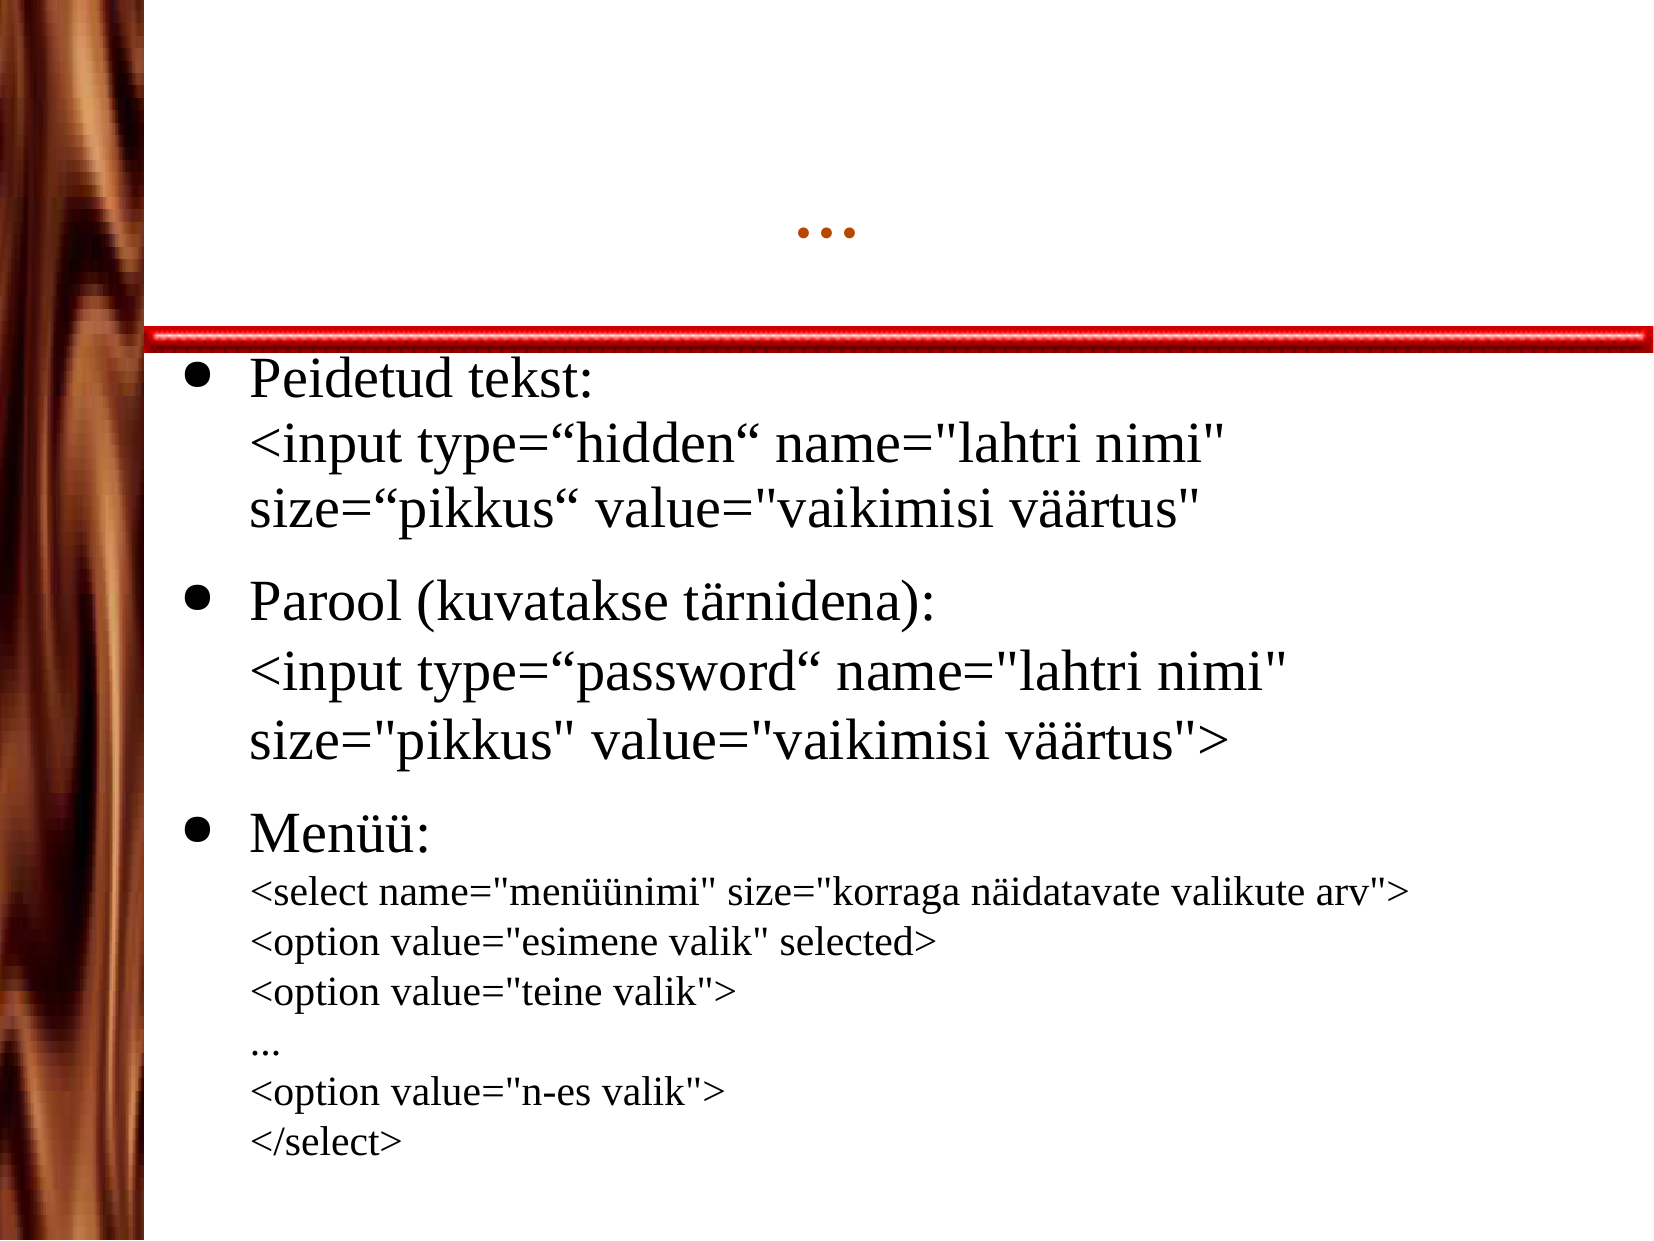

# ...
Peidetud tekst:
<input type=“hidden“ name="lahtri nimi" size=“pikkus“ value="vaikimisi väärtus"
Parool (kuvatakse tärnidena):
<input type=“password“ name="lahtri nimi" size="pikkus" value="vaikimisi väärtus">
Menüü:
<select name="menüünimi" size="korraga näidatavate valikute arv">
<option value="esimene valik" selected>
<option value="teine valik">
...
<option value="n-es valik">
</select>